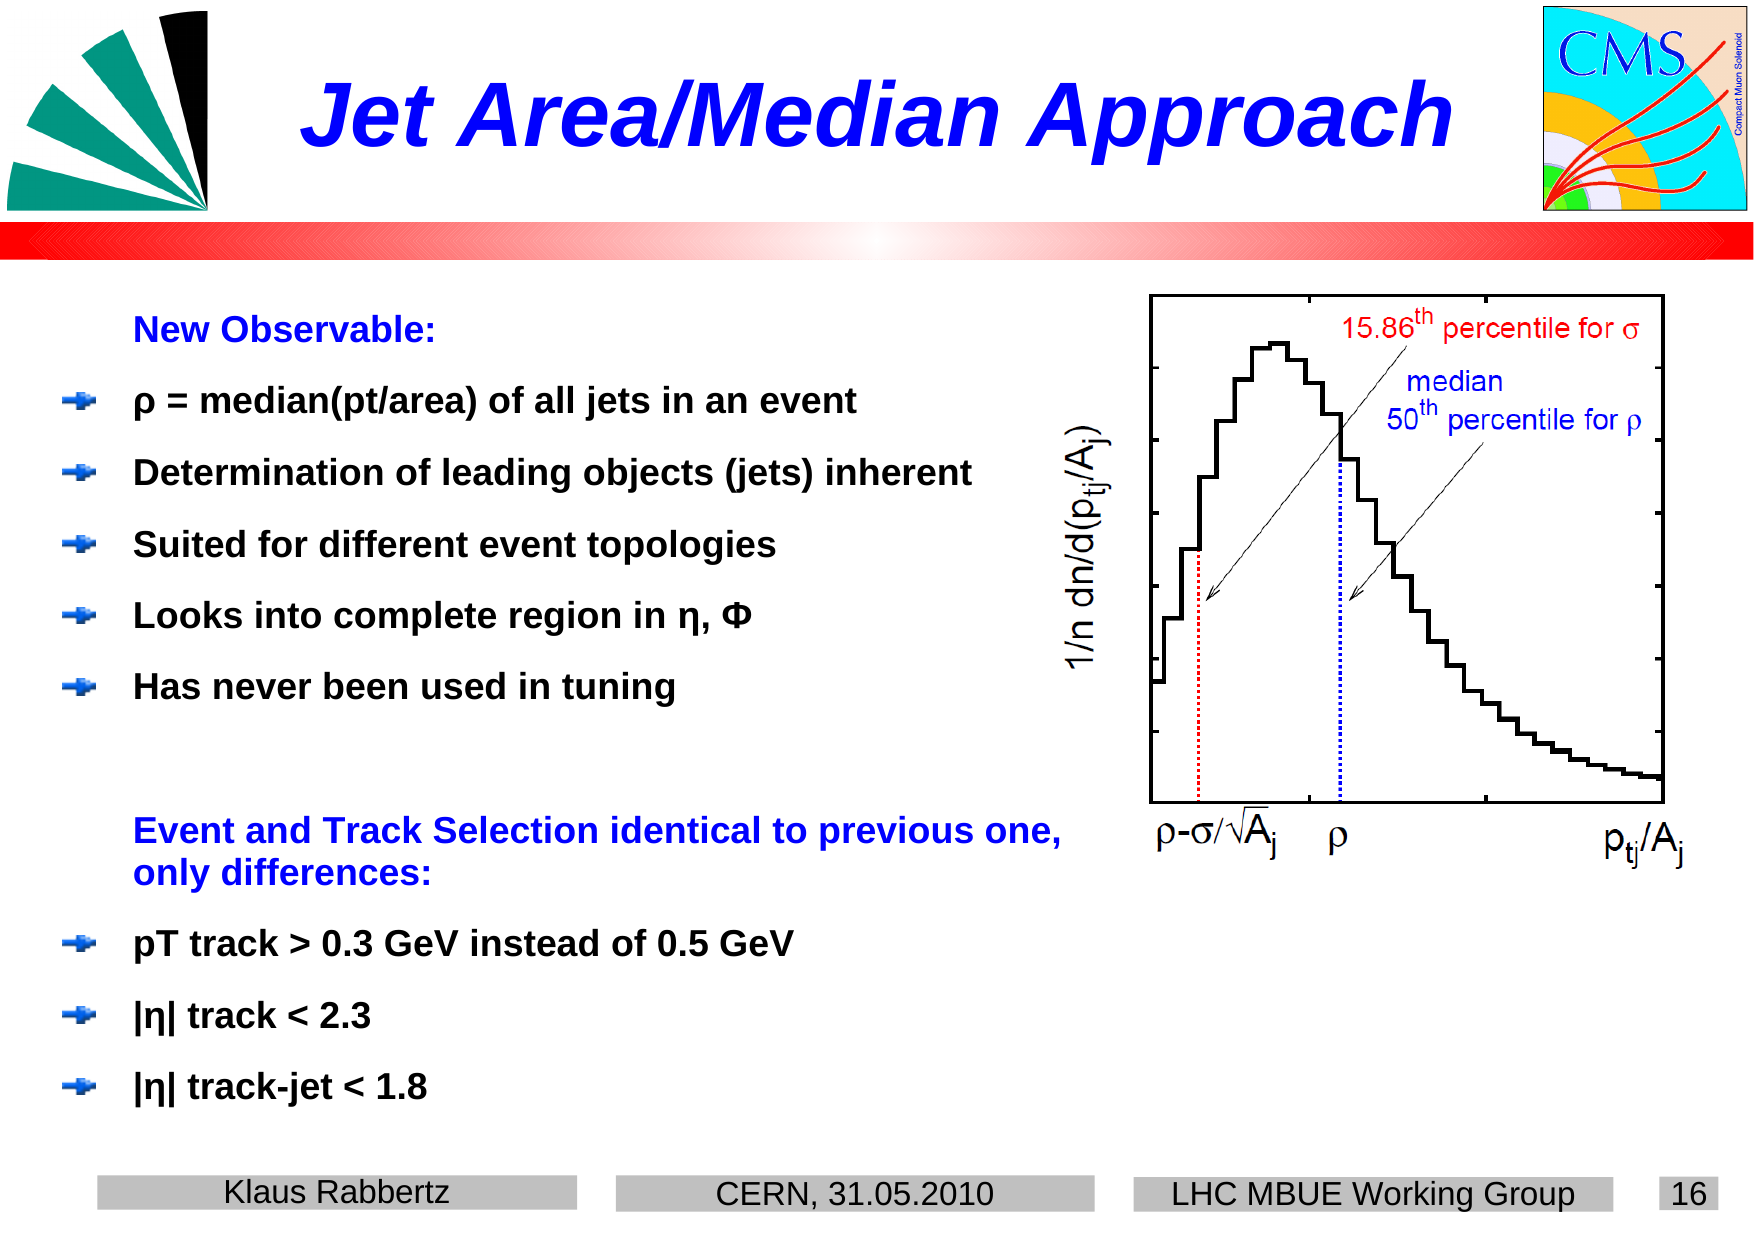

# Jet Area/Median Approach
New Observable:
ρ = median(pt/area) of all jets in an event
Determination of leading objects (jets) inherent
Suited for different event topologies
Looks into complete region in η, Φ
Has never been used in tuning
Event and Track Selection identical to previous one, only differences:
pT track > 0.3 GeV instead of 0.5 GeV
|η| track < 2.3
|η| track-jet < 1.8